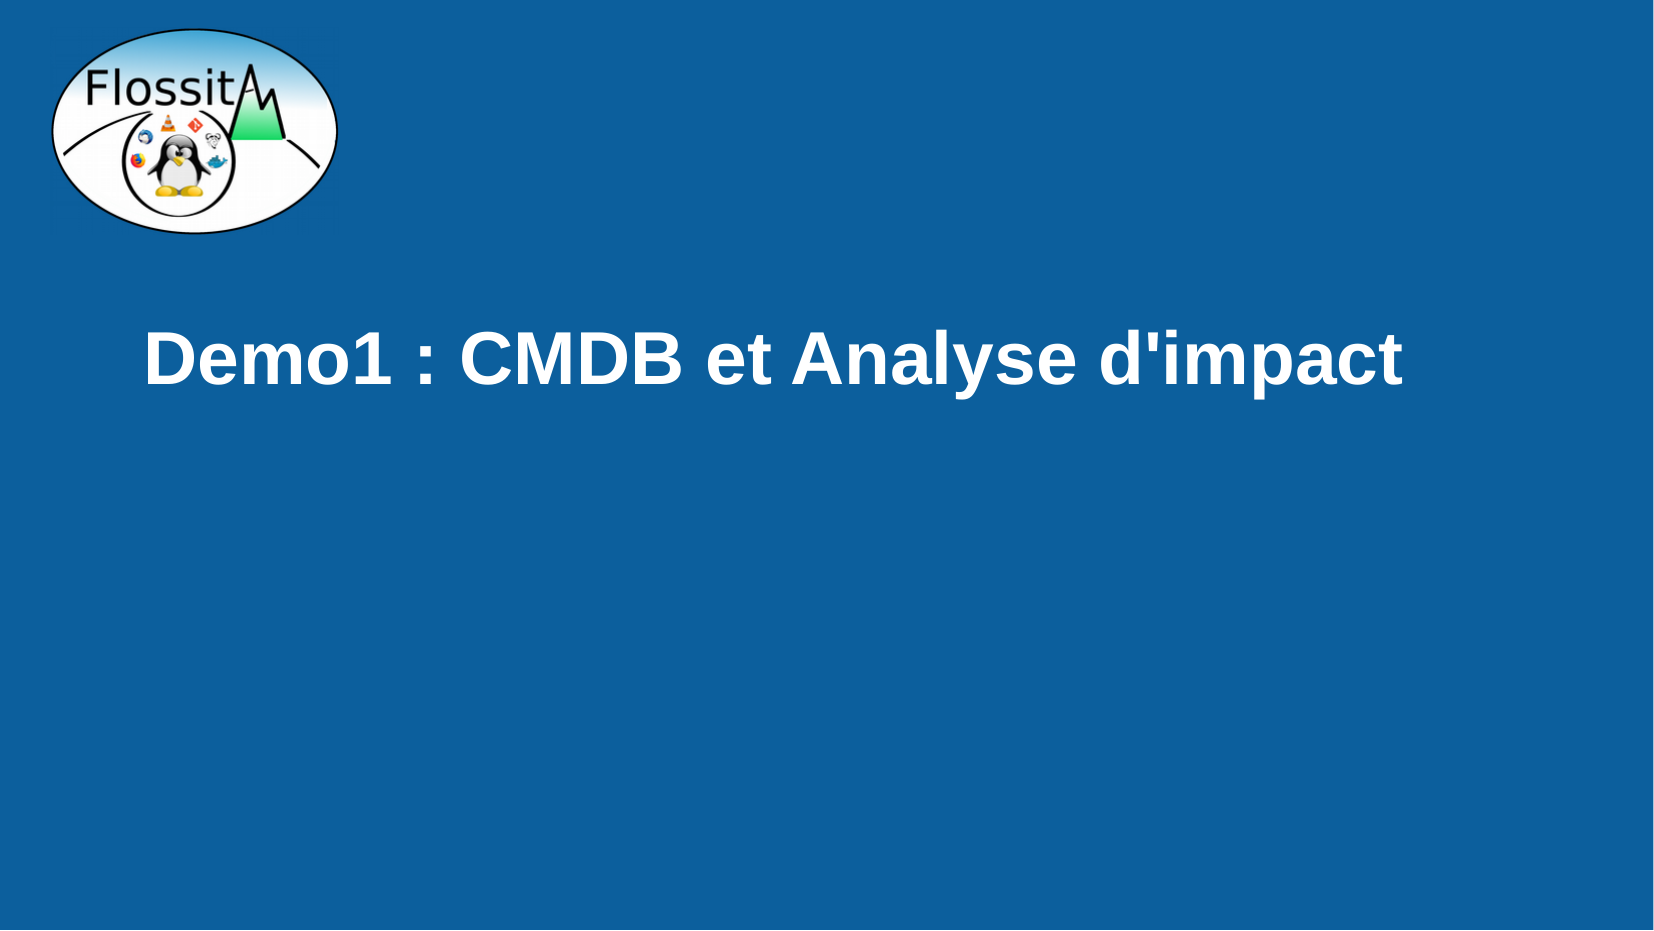

# Demo1 : CMDB et Analyse d'impact